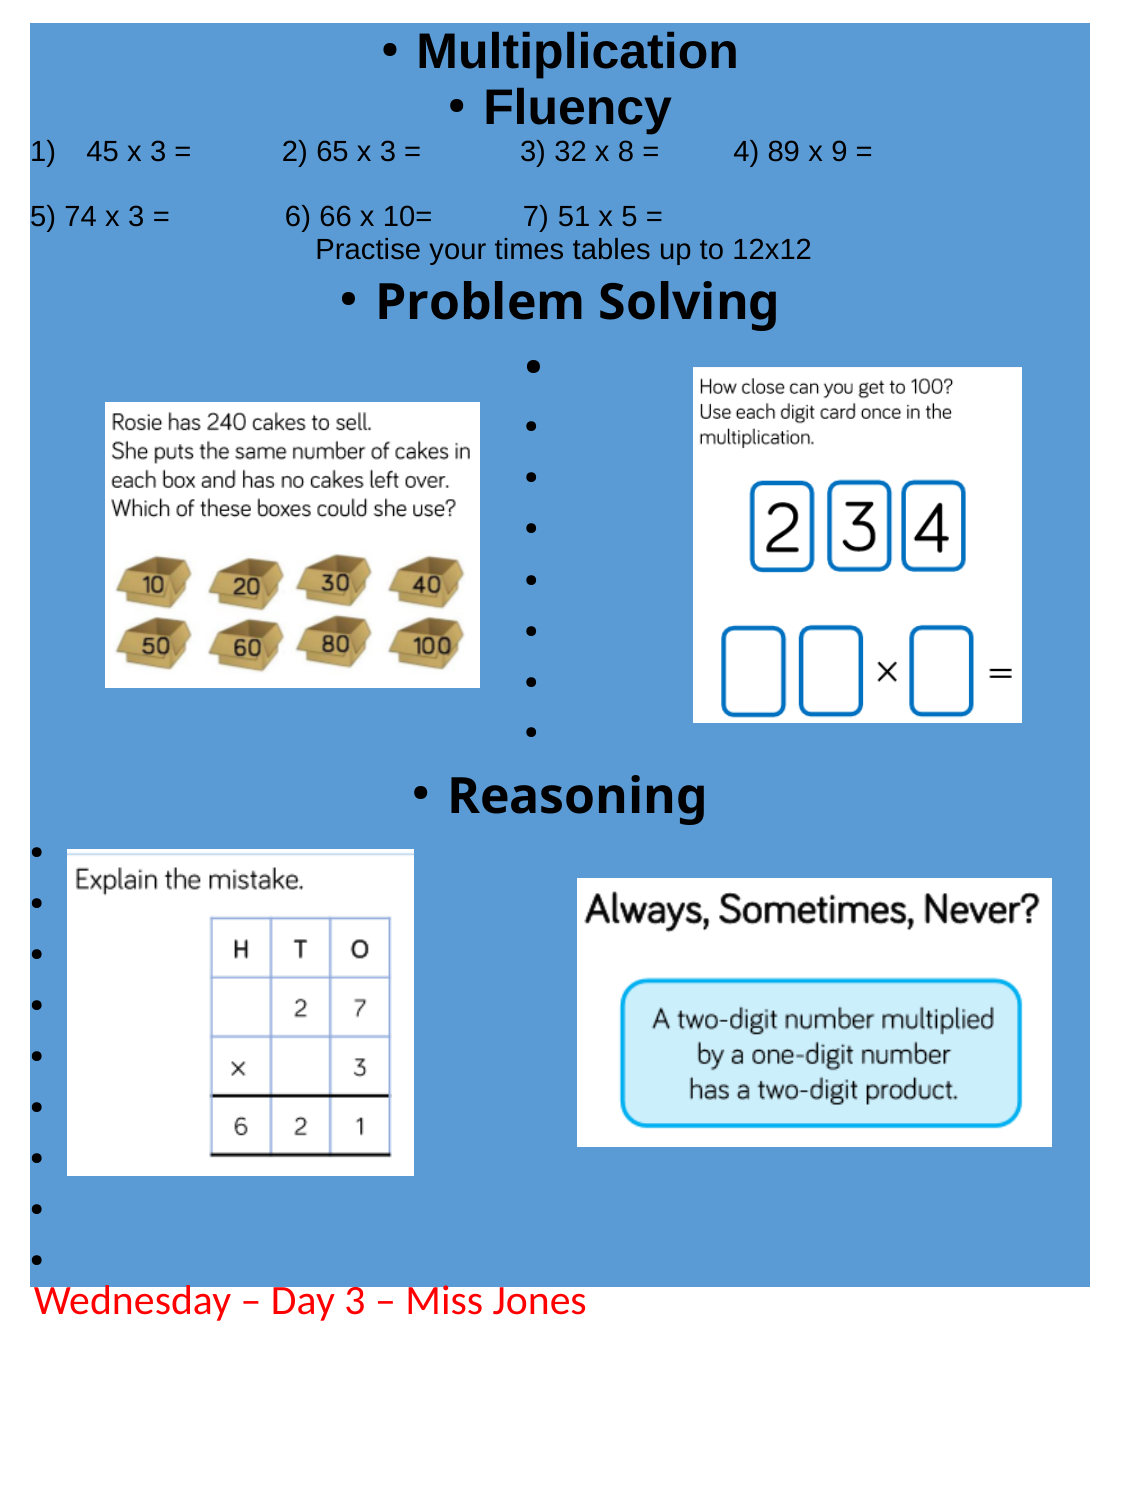

| Multiplication Fluency 45 x 3 = 2) 65 x 3 = 3) 32 x 8 = 4) 89 x 9 = 5) 74 x 3 = 6) 66 x 10= 7) 51 x 5 = Practise your times tables up to 12x12 |
| --- |
| Problem Solving |
| Reasoning |
Wednesday – Day 3 – Miss Jones